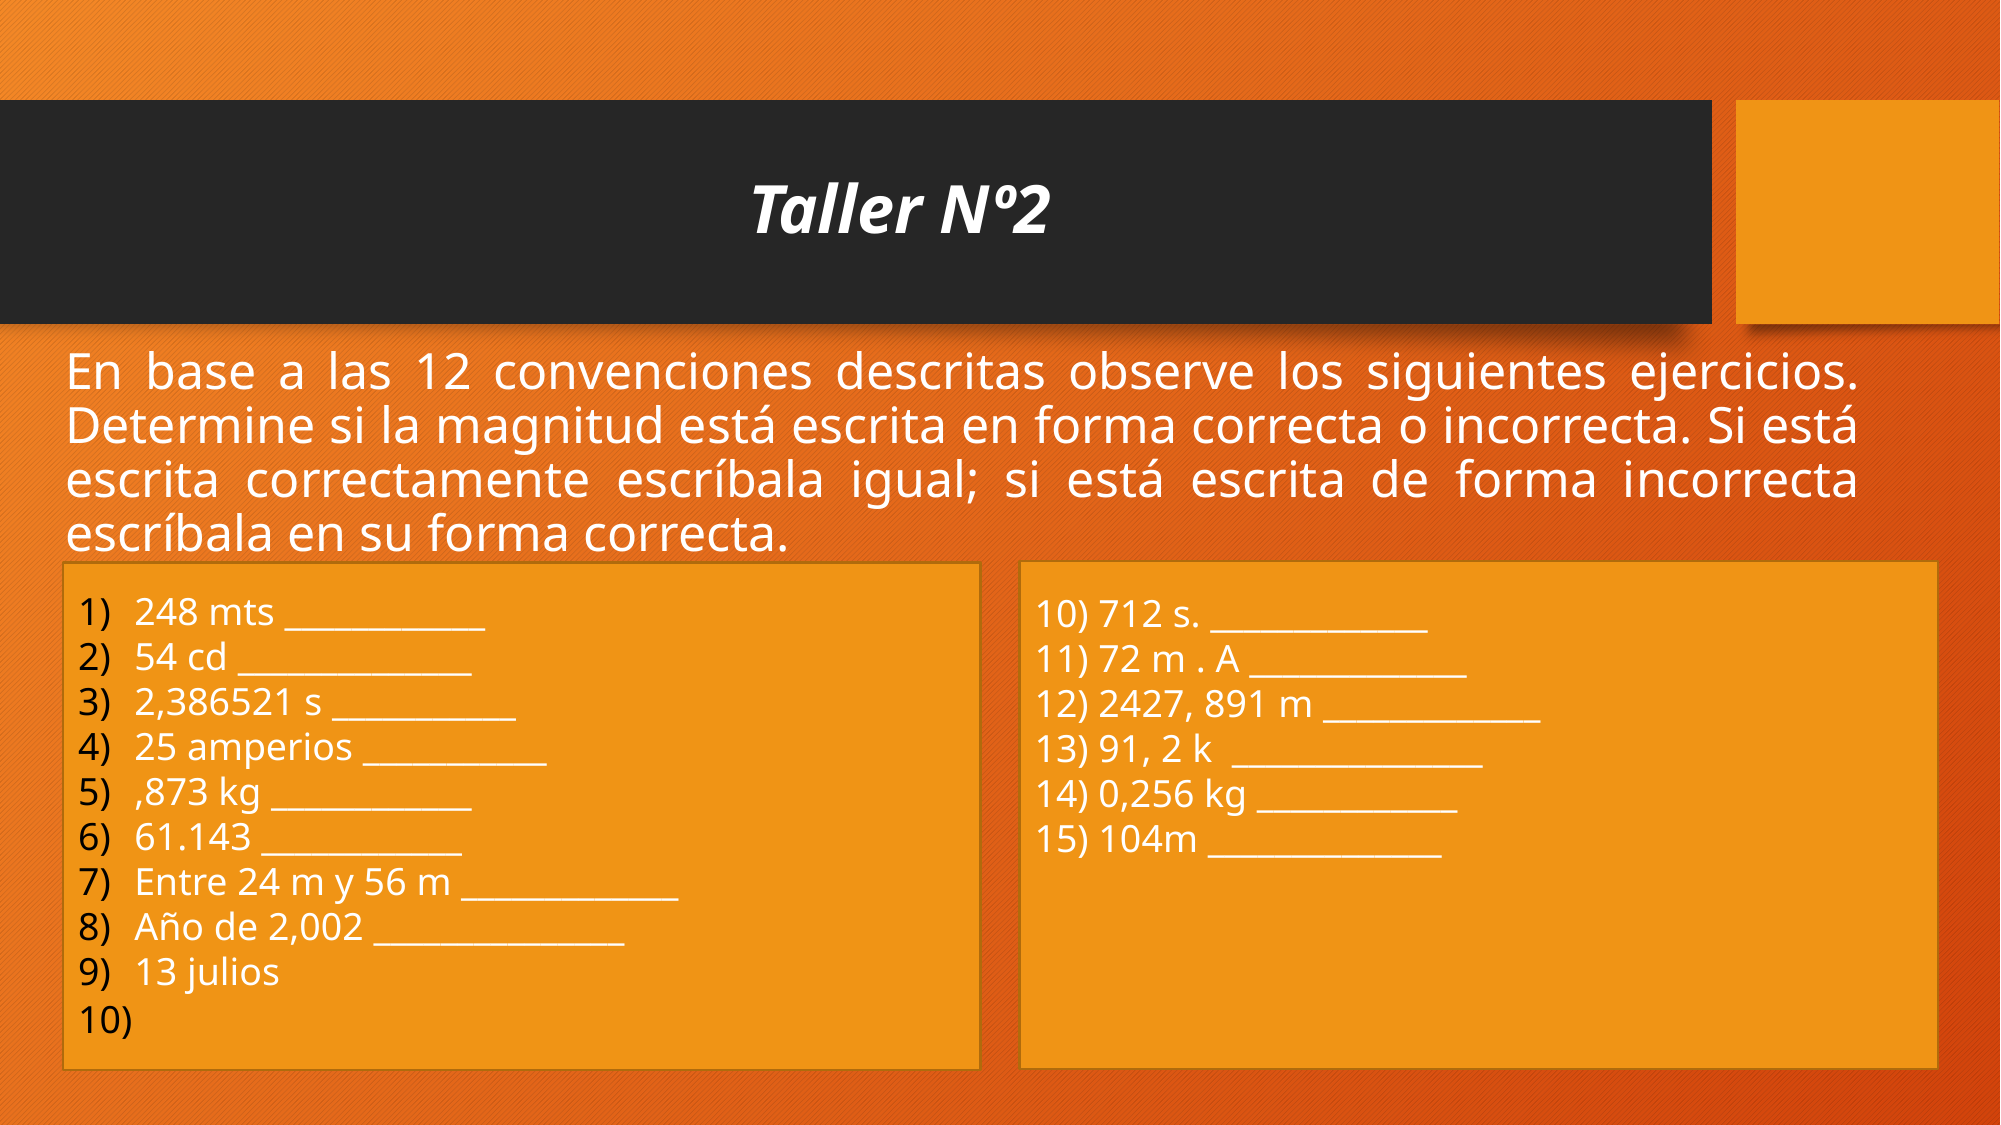

# Taller Nº2
En base a las 12 convenciones descritas observe los siguientes ejercicios. Determine si la magnitud está escrita en forma correcta o incorrecta. Si está escrita correctamente escríbala igual; si está escrita de forma incorrecta escríbala en su forma correcta.
10) 712 s. _____________
11) 72 m . A _____________
12) 2427, 891 m _____________
13) 91, 2 k _______________
14) 0,256 kg ____________
15) 104m ______________
248 mts ____________
54 cd ______________
2,386521 s ___________
25 amperios ___________
,873 kg ____________
61.143 ____________
Entre 24 m y 56 m _____________
Año de 2,002 _______________
13 julios